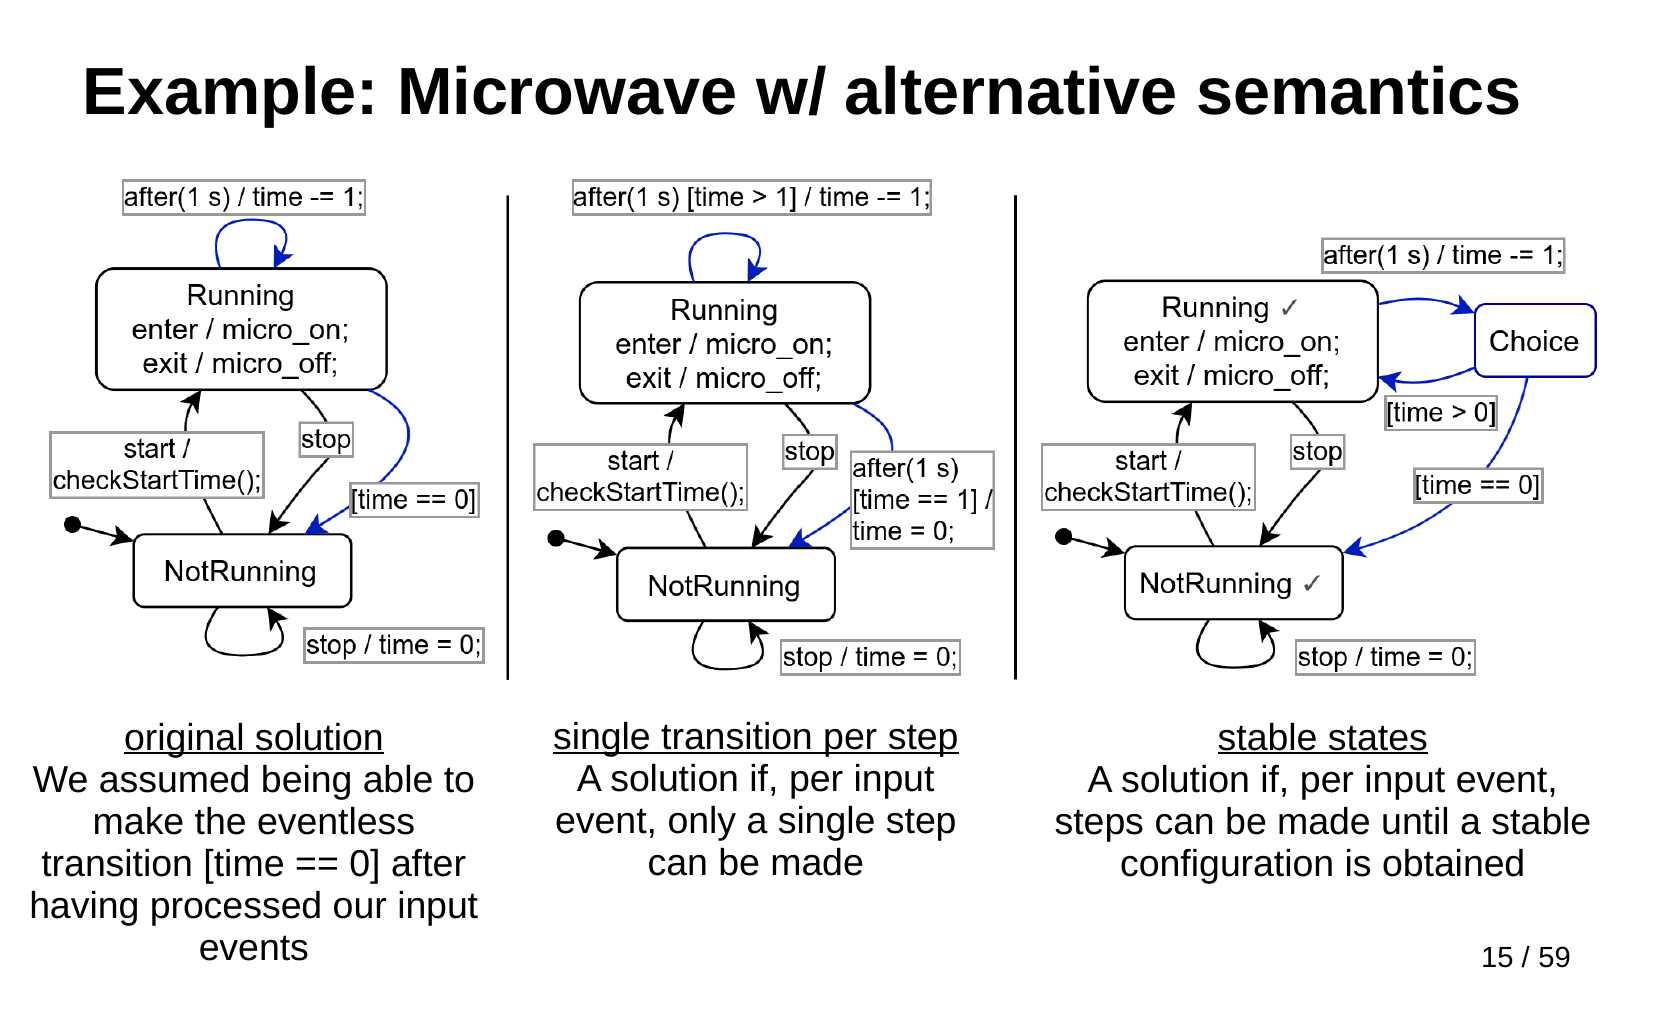

# Example: Microwave w/ alternative semantics
single transition per step
A solution if, per input event, only a single step can be made
original solution
We assumed being able to make the eventless transition [time == 0] after having processed our input events
stable states
A solution if, per input event, steps can be made until a stable configuration is obtained
15